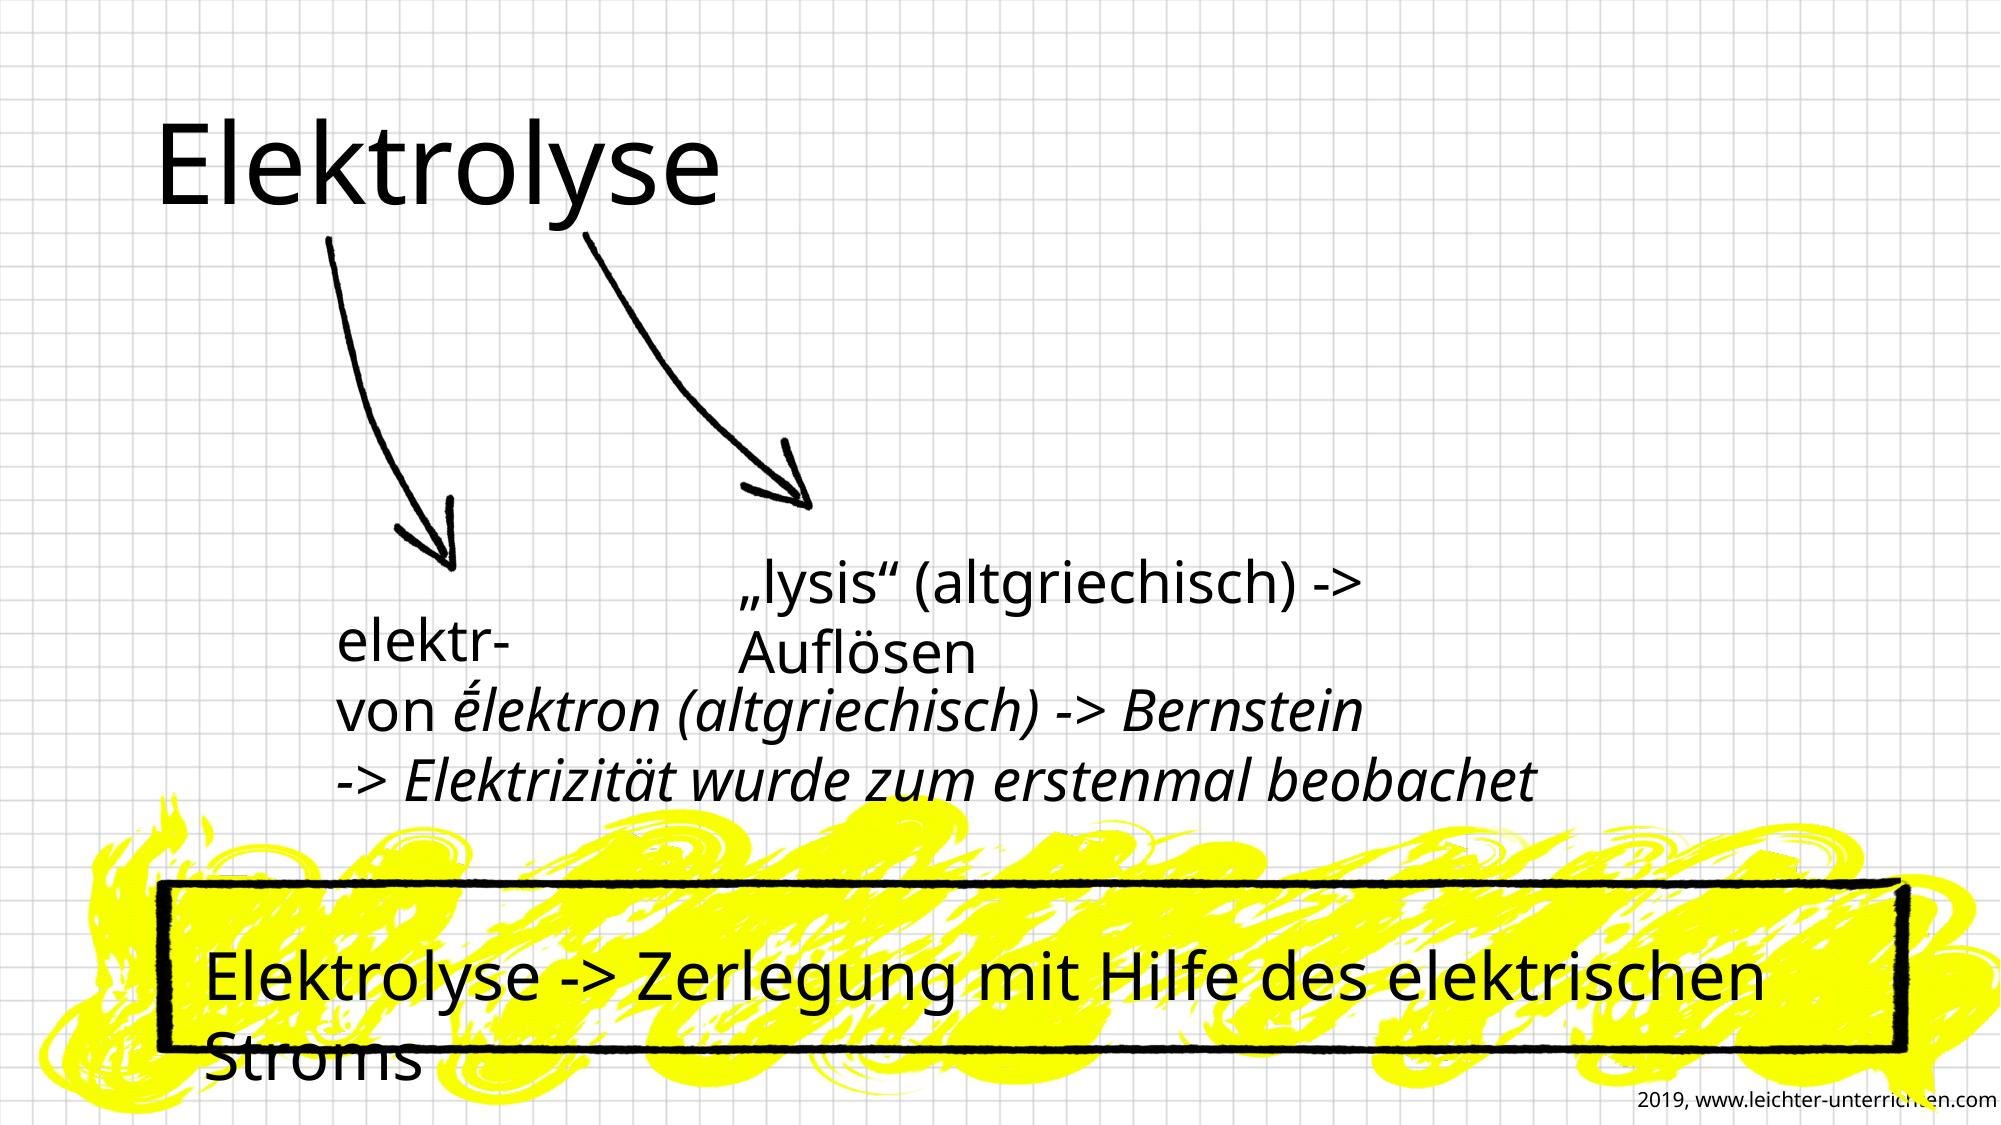

# Elektrolyse
„lysis“ (altgriechisch) -> Auflösen
elektr-
von ḗlektron (altgriechisch) -> Bernstein
-> Elektrizität wurde zum erstenmal beobachet
Elektrolyse -> Zerlegung mit Hilfe des elektrischen Stroms